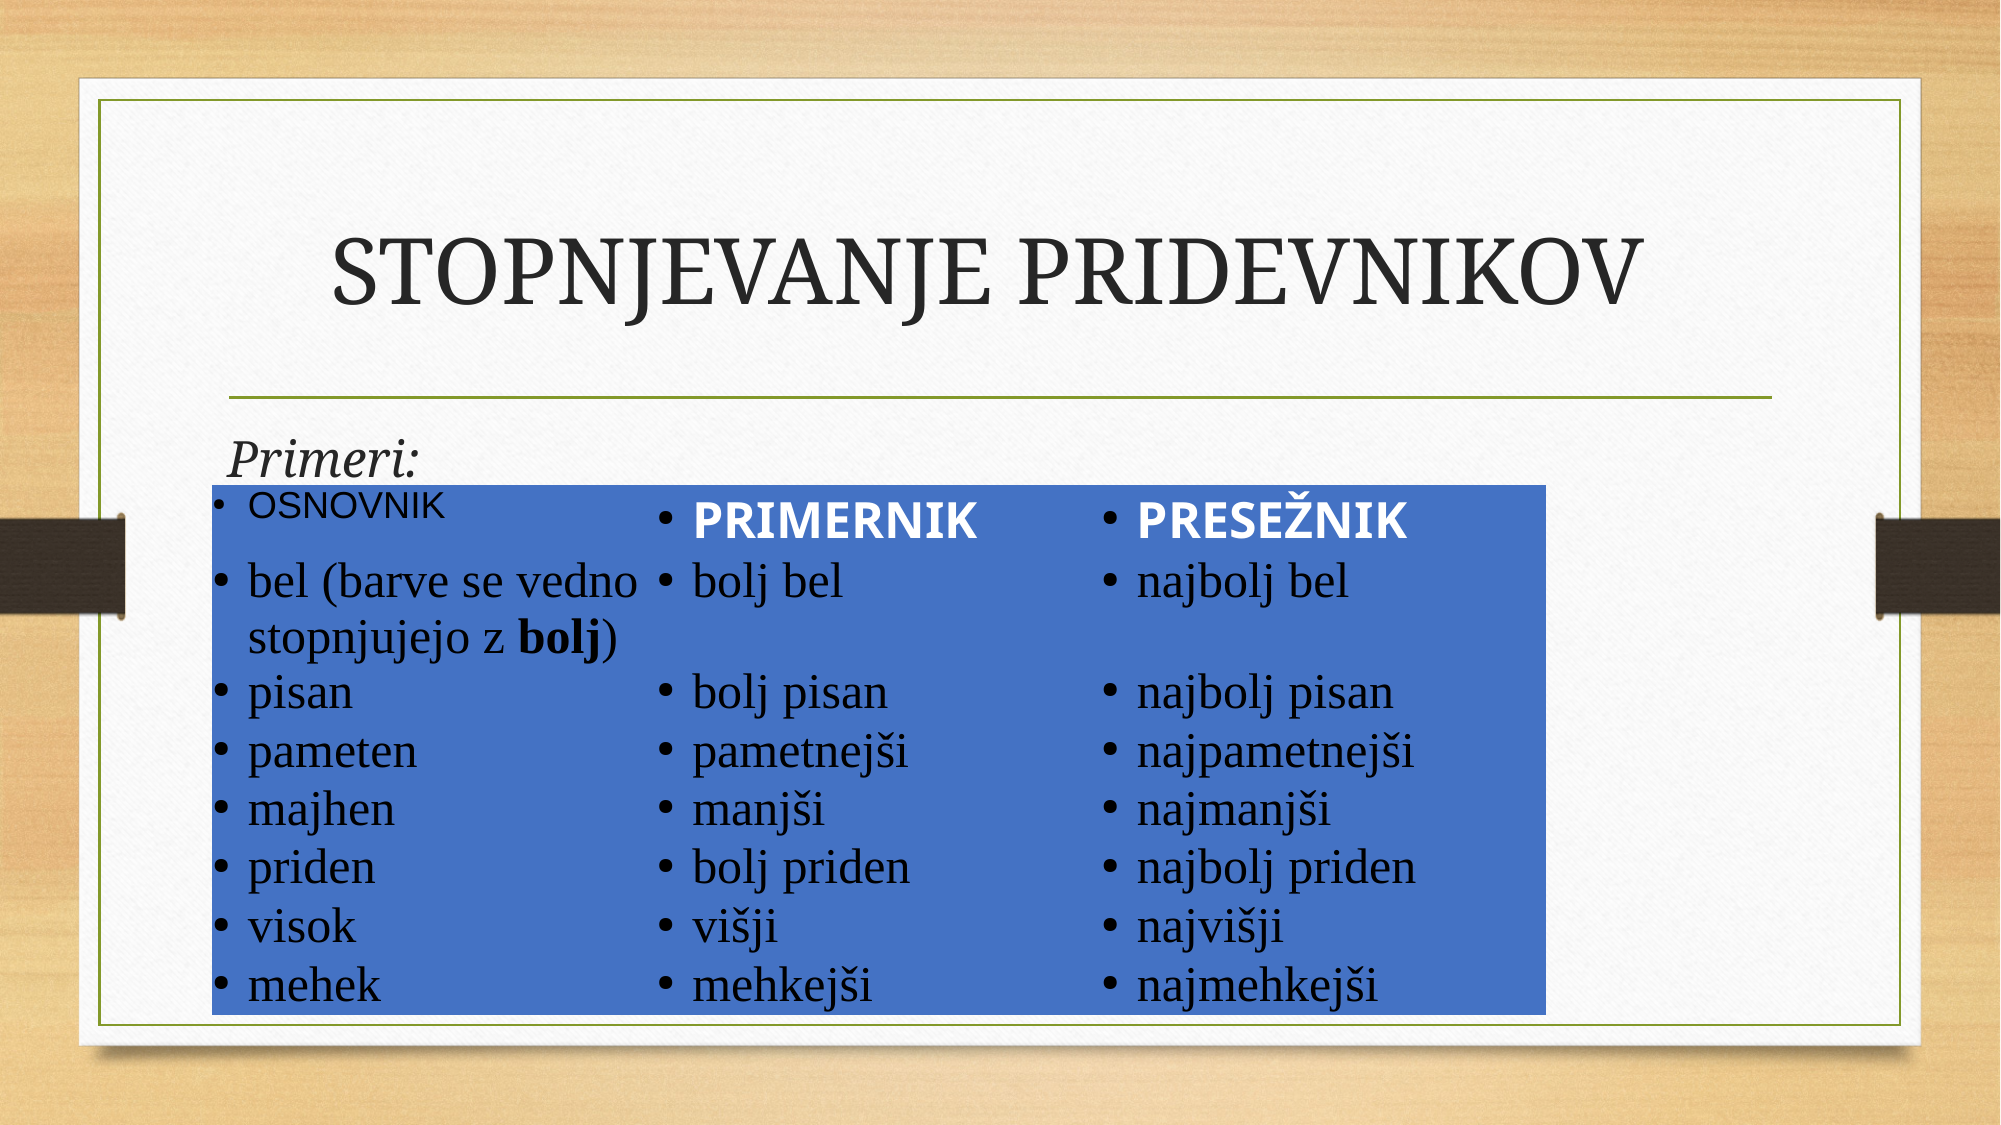

# STOPNJEVANJE PRIDEVNIKOV
Primeri:
| OSNOVNIK | PRIMERNIK | PRESEŽNIK |
| --- | --- | --- |
| bel (barve se vedno stopnjujejo z bolj) | bolj bel | najbolj bel |
| pisan | bolj pisan | najbolj pisan |
| pameten | pametnejši | najpametnejši |
| majhen | manjši | najmanjši |
| priden | bolj priden | najbolj priden |
| visok | višji | najvišji |
| mehek | mehkejši | najmehkejši |